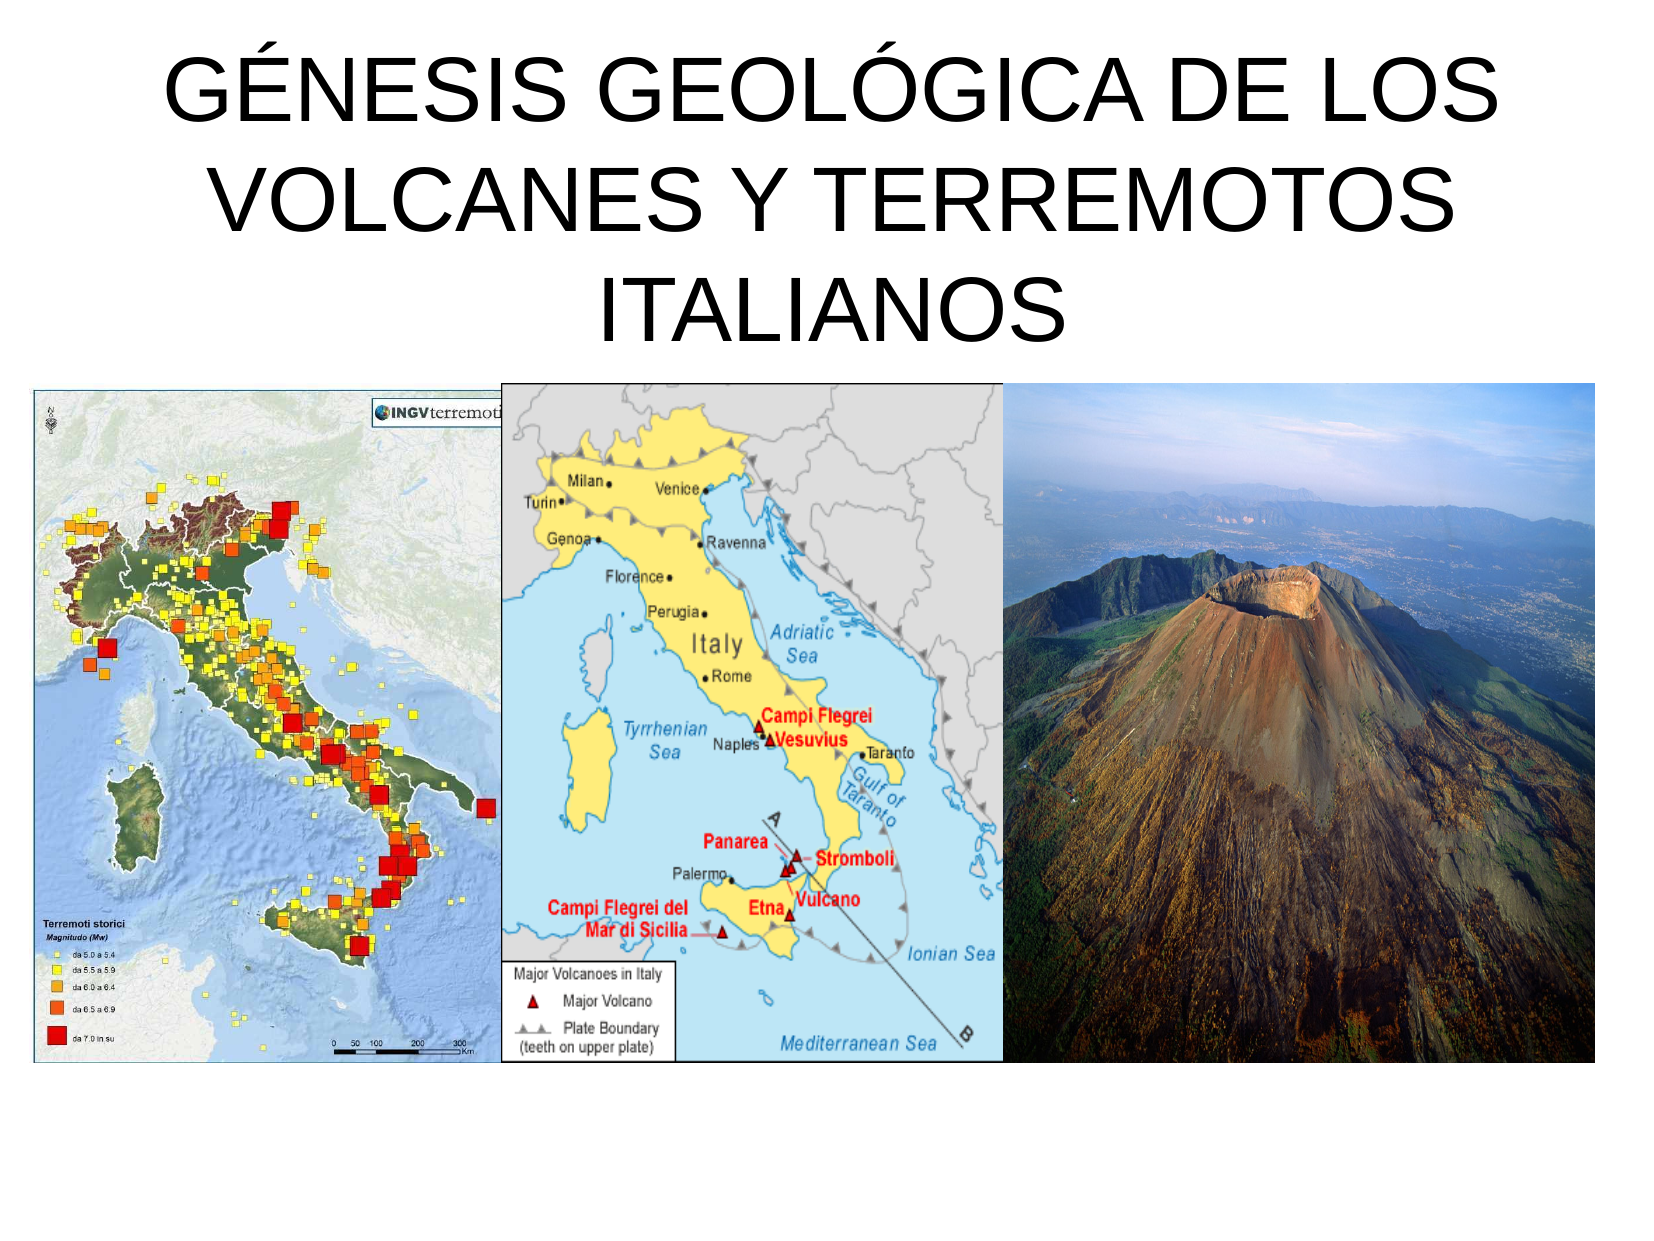

# GÉNESIS GEOLÓGICA DE LOS VOLCANES Y TERREMOTOS ITALIANOS